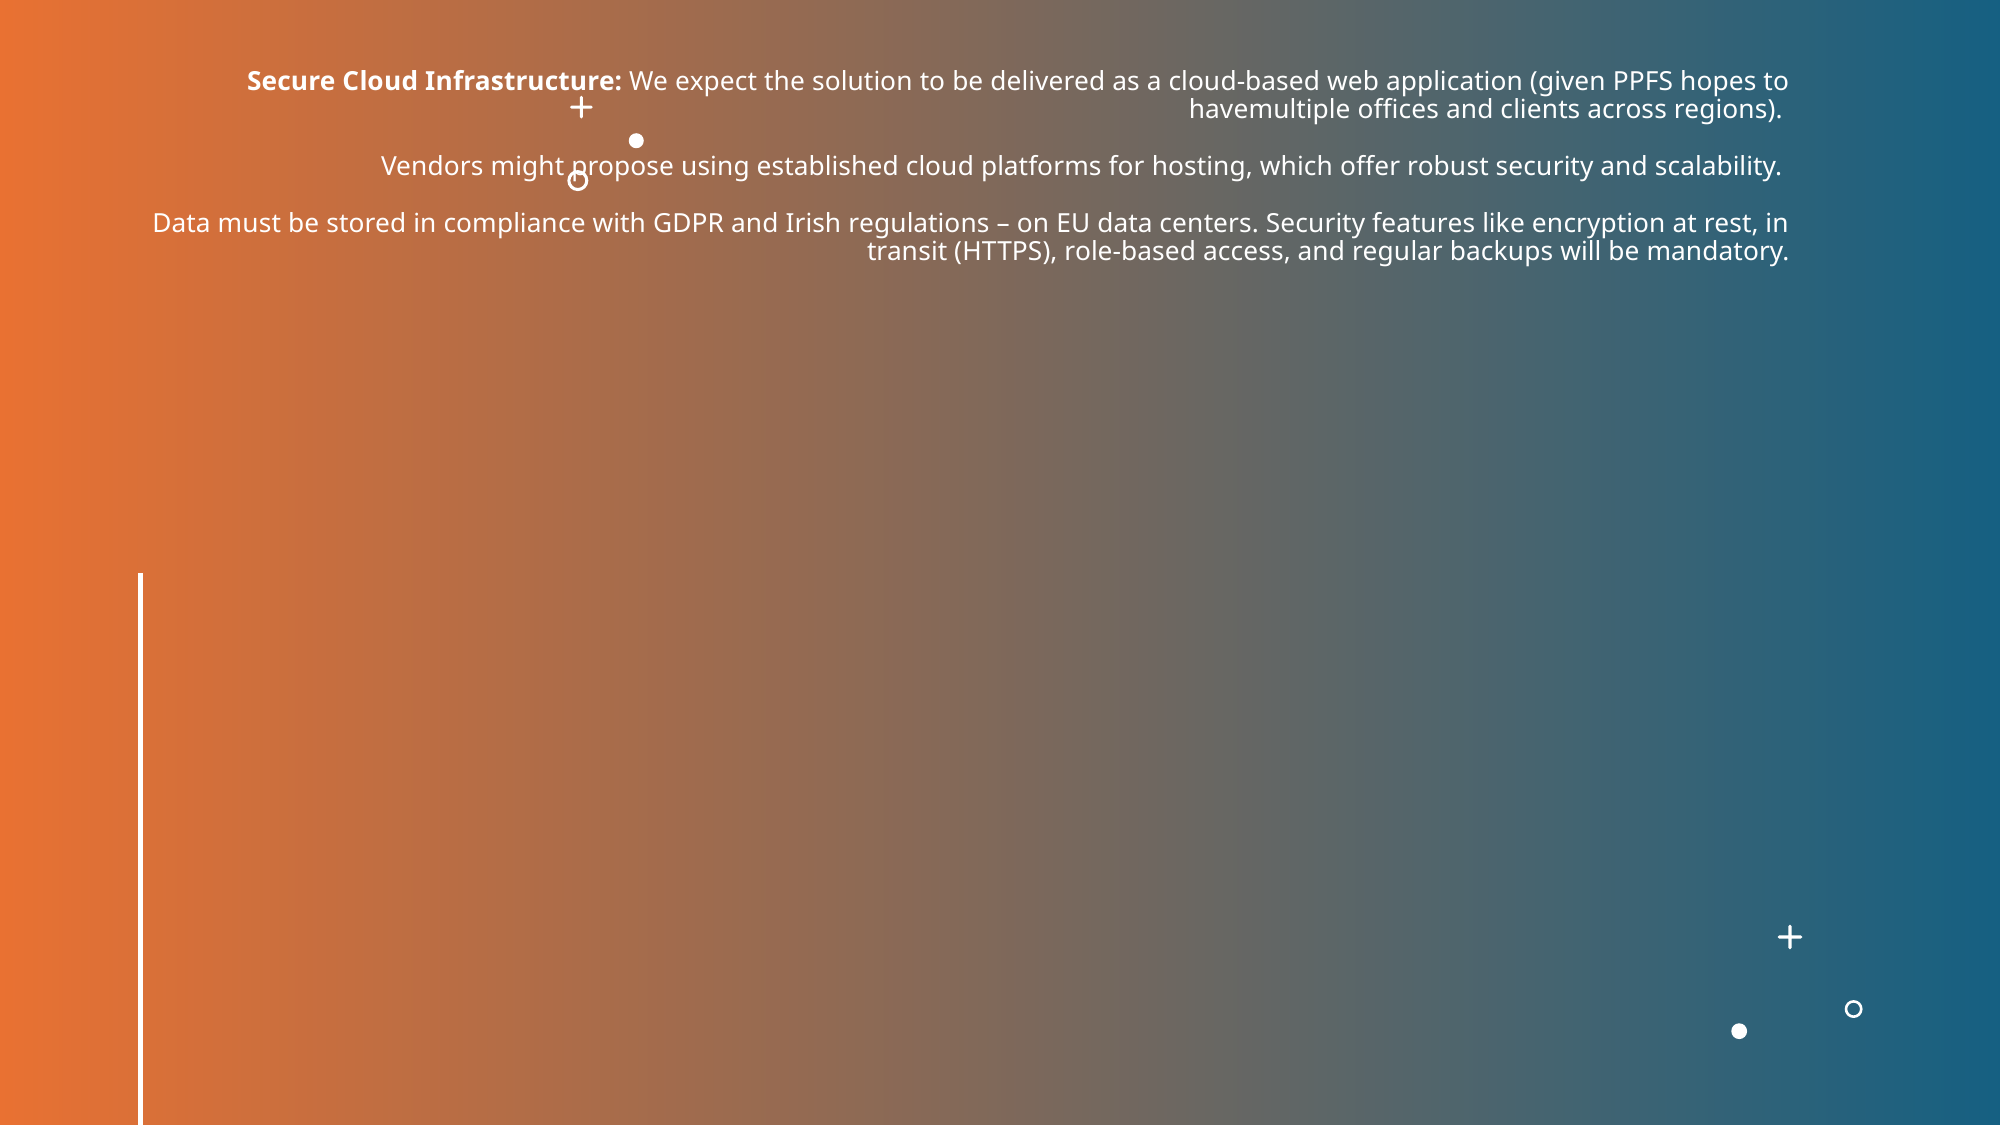

# Secure Cloud Infrastructure: We expect the solution to be delivered as a cloud-based web application (given PPFS hopes to havemultiple offices and clients across regions). Vendors might propose using established cloud platforms for hosting, which offer robust security and scalability. Data must be stored in compliance with GDPR and Irish regulations – on EU data centers. Security features like encryption at rest, in transit (HTTPS), role-based access, and regular backups will be mandatory.